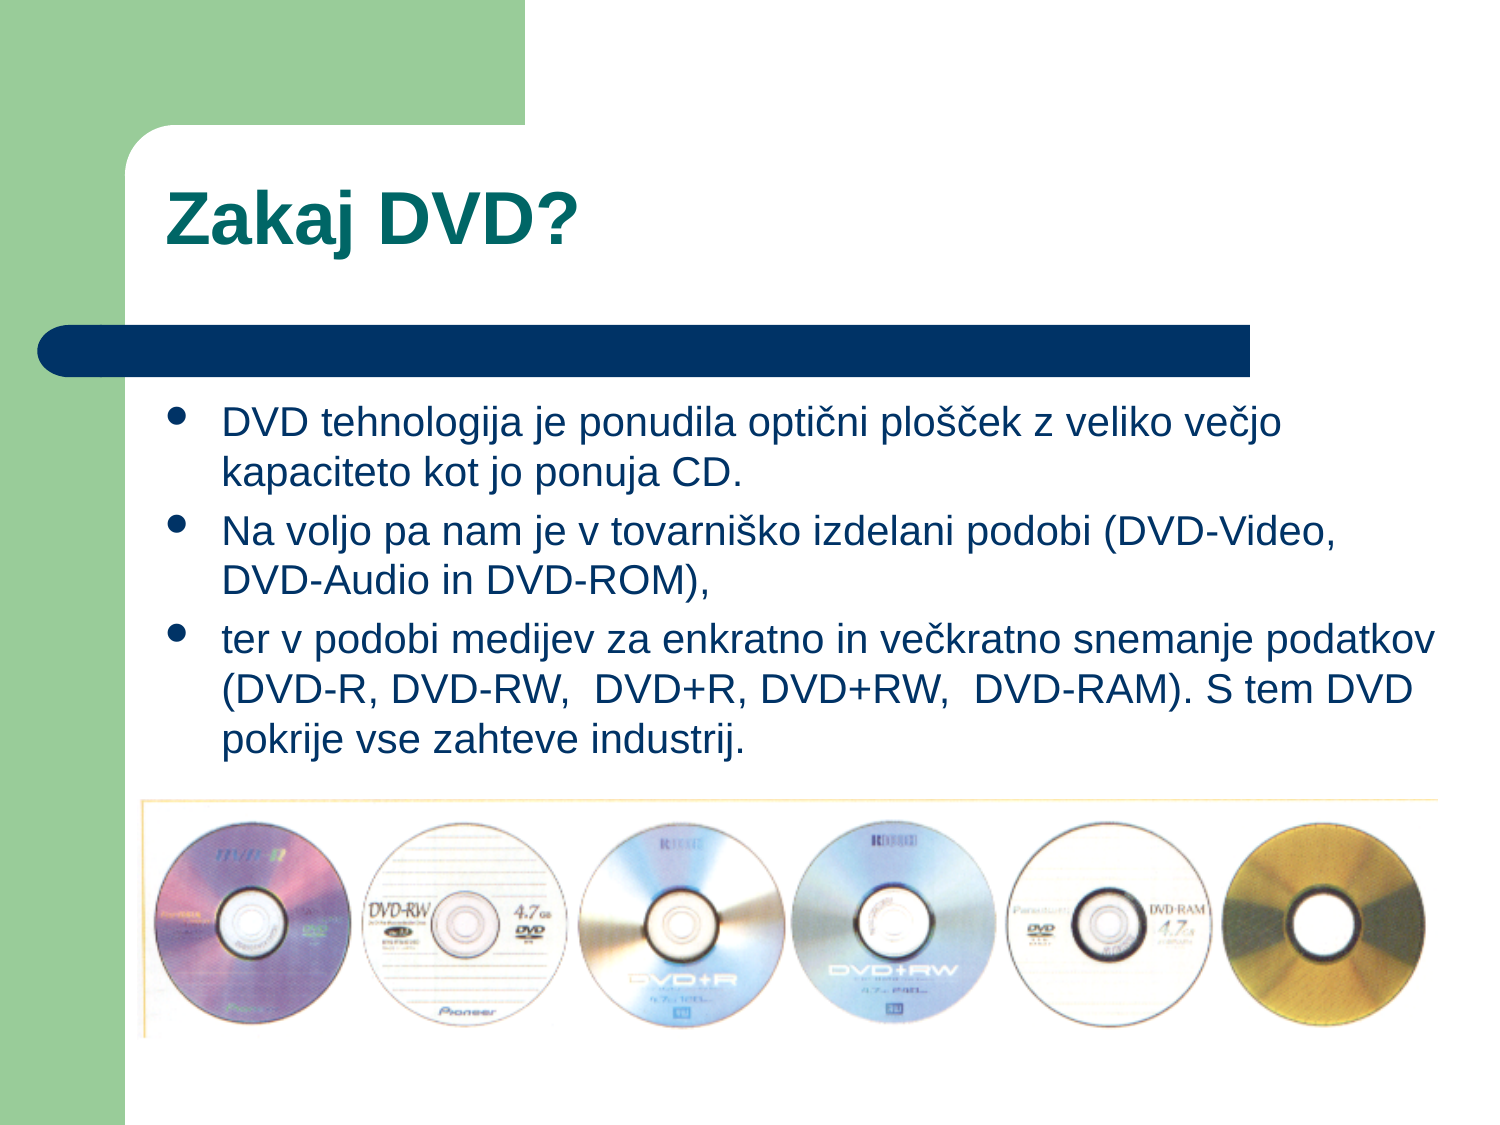

# Zakaj DVD?
DVD tehnologija je ponudila optični plošček z veliko večjo kapaciteto kot jo ponuja CD.
Na voljo pa nam je v tovarniško izdelani podobi (DVD-Video, DVD-Audio in DVD-ROM),
ter v podobi medijev za enkratno in večkratno snemanje podatkov (DVD-R, DVD-RW, DVD+R, DVD+RW, DVD-RAM). S tem DVD pokrije vse zahteve industrij.